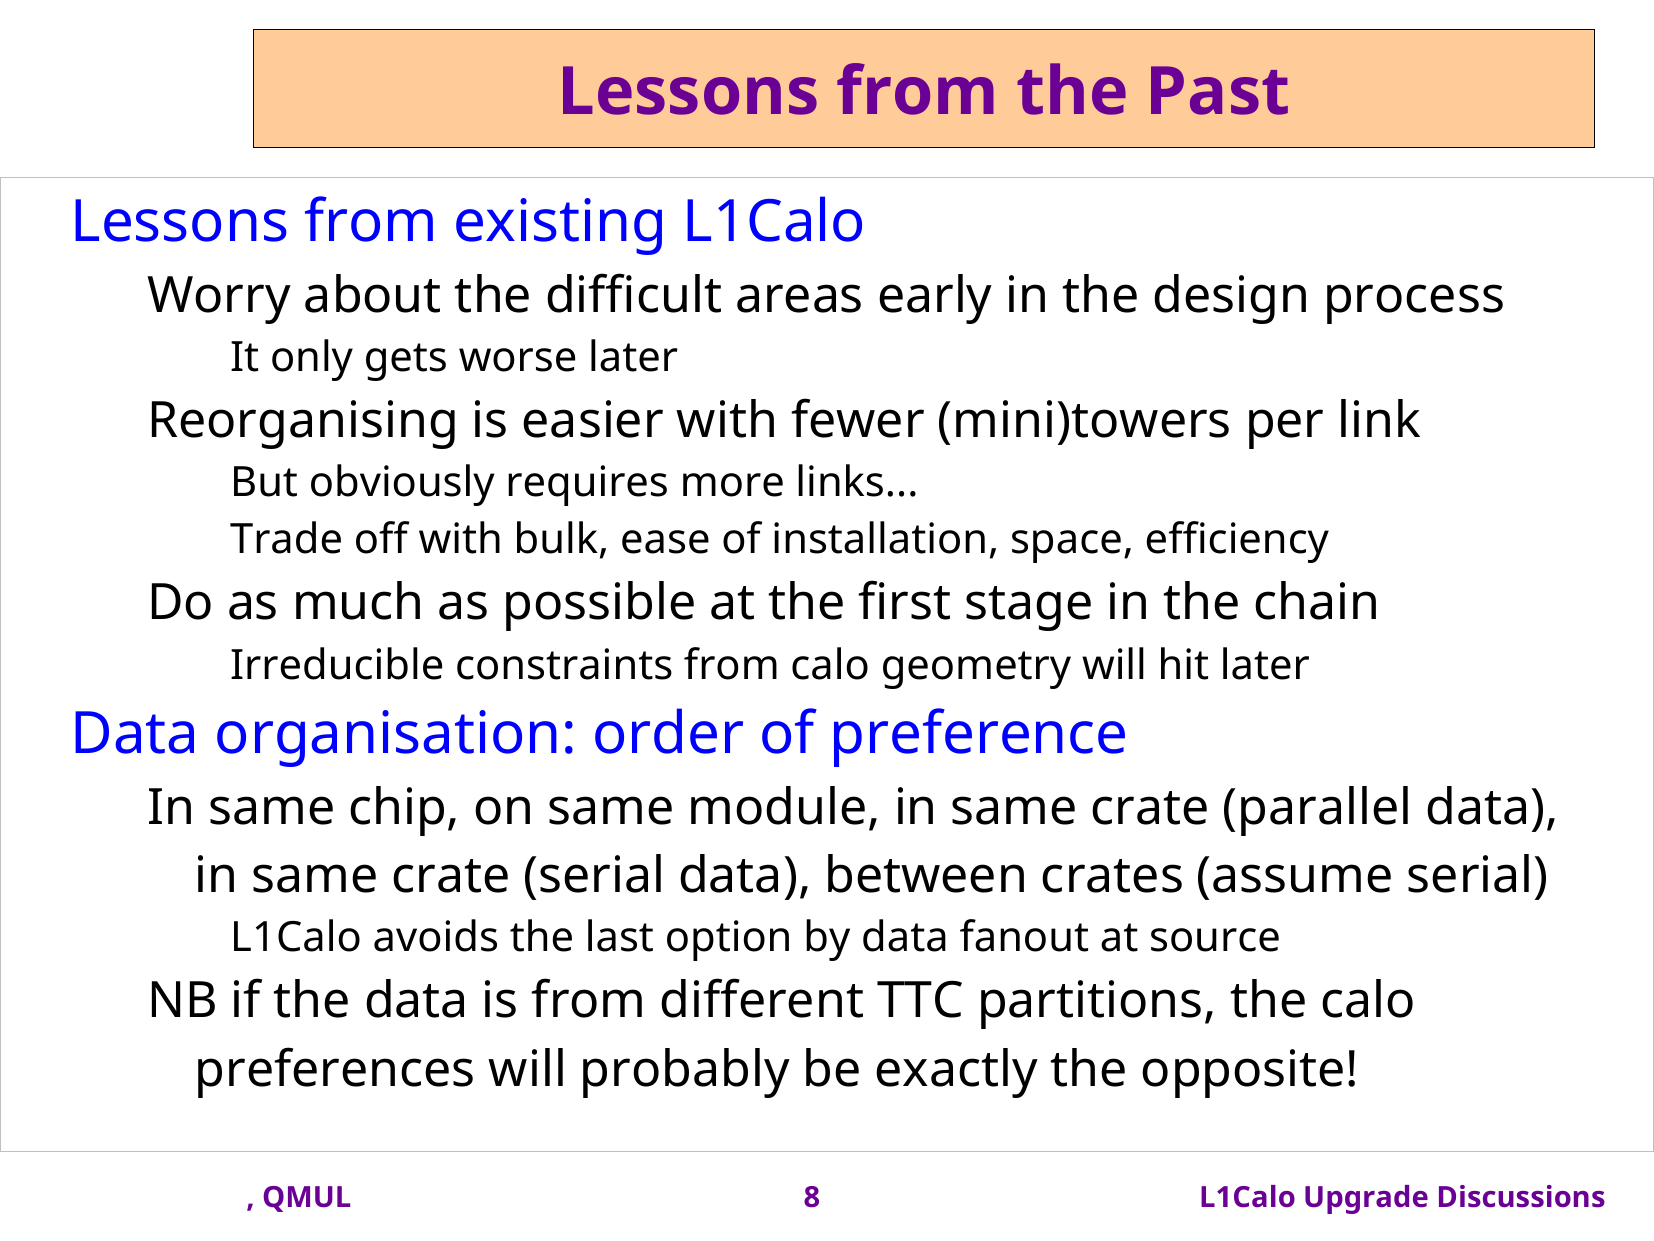

# Lessons from the Past
Lessons from existing L1Calo
Worry about the difficult areas early in the design process
It only gets worse later
Reorganising is easier with fewer (mini)towers per link
But obviously requires more links...
Trade off with bulk, ease of installation, space, efficiency
Do as much as possible at the first stage in the chain
Irreducible constraints from calo geometry will hit later
Data organisation: order of preference
In same chip, on same module, in same crate (parallel data), in same crate (serial data), between crates (assume serial)
L1Calo avoids the last option by data fanout at source
NB if the data is from different TTC partitions, the calo preferences will probably be exactly the opposite!